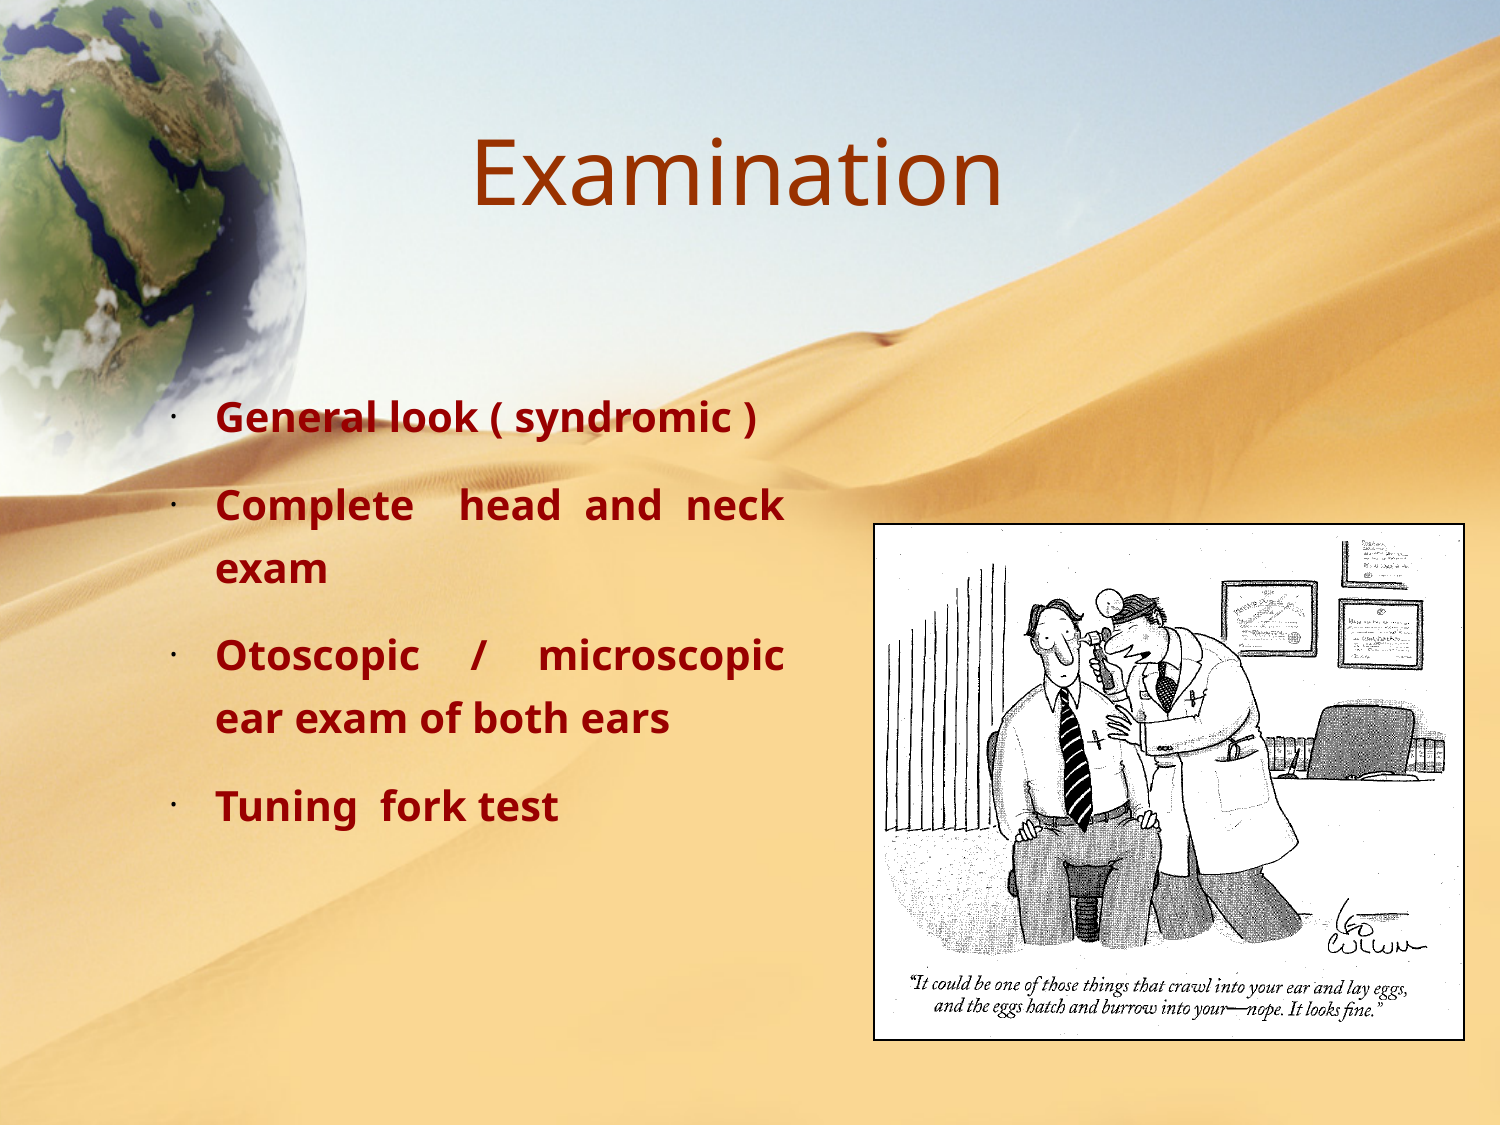

Examination
General look ( syndromic )
Complete head and neck exam
Otoscopic / microscopic ear exam of both ears
Tuning fork test